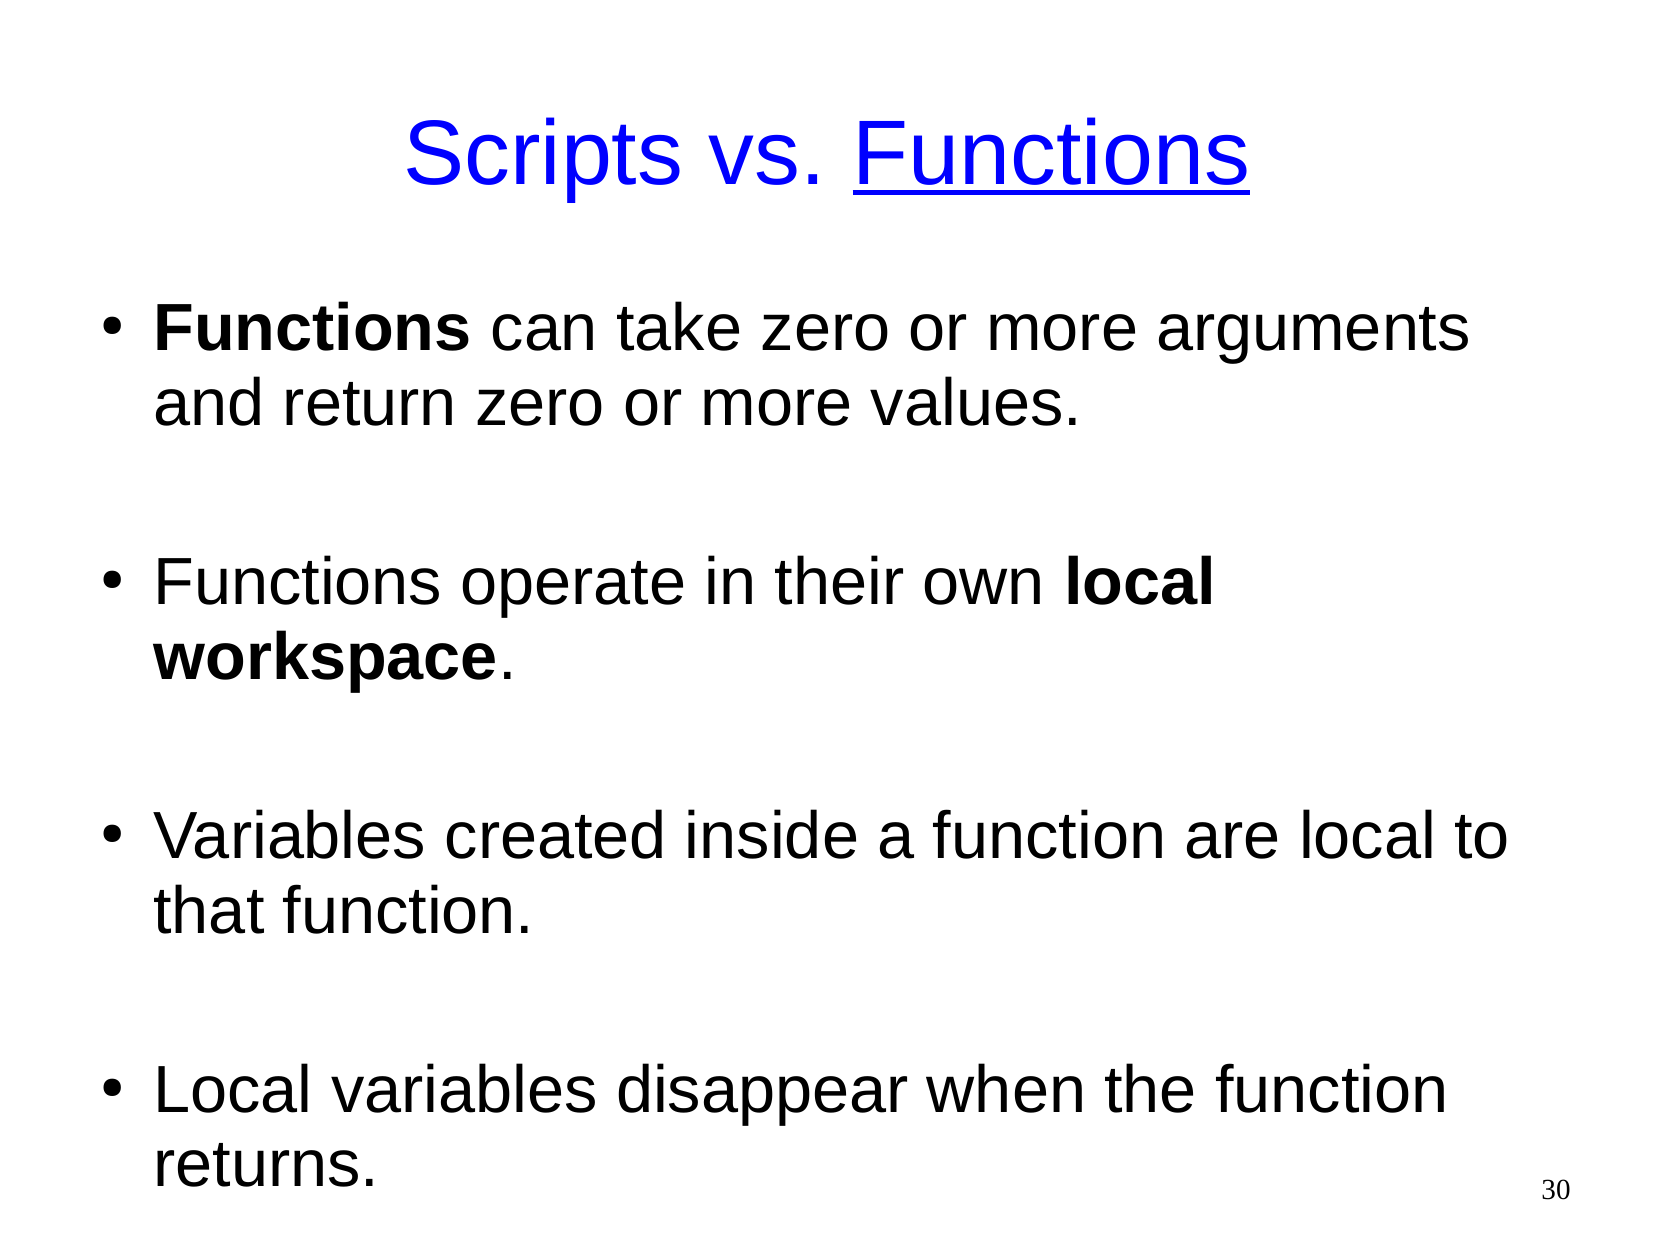

# Scripts vs. Functions
Functions can take zero or more arguments and return zero or more values.
Functions operate in their own local workspace.
Variables created inside a function are local to that function.
Local variables disappear when the function returns.
30